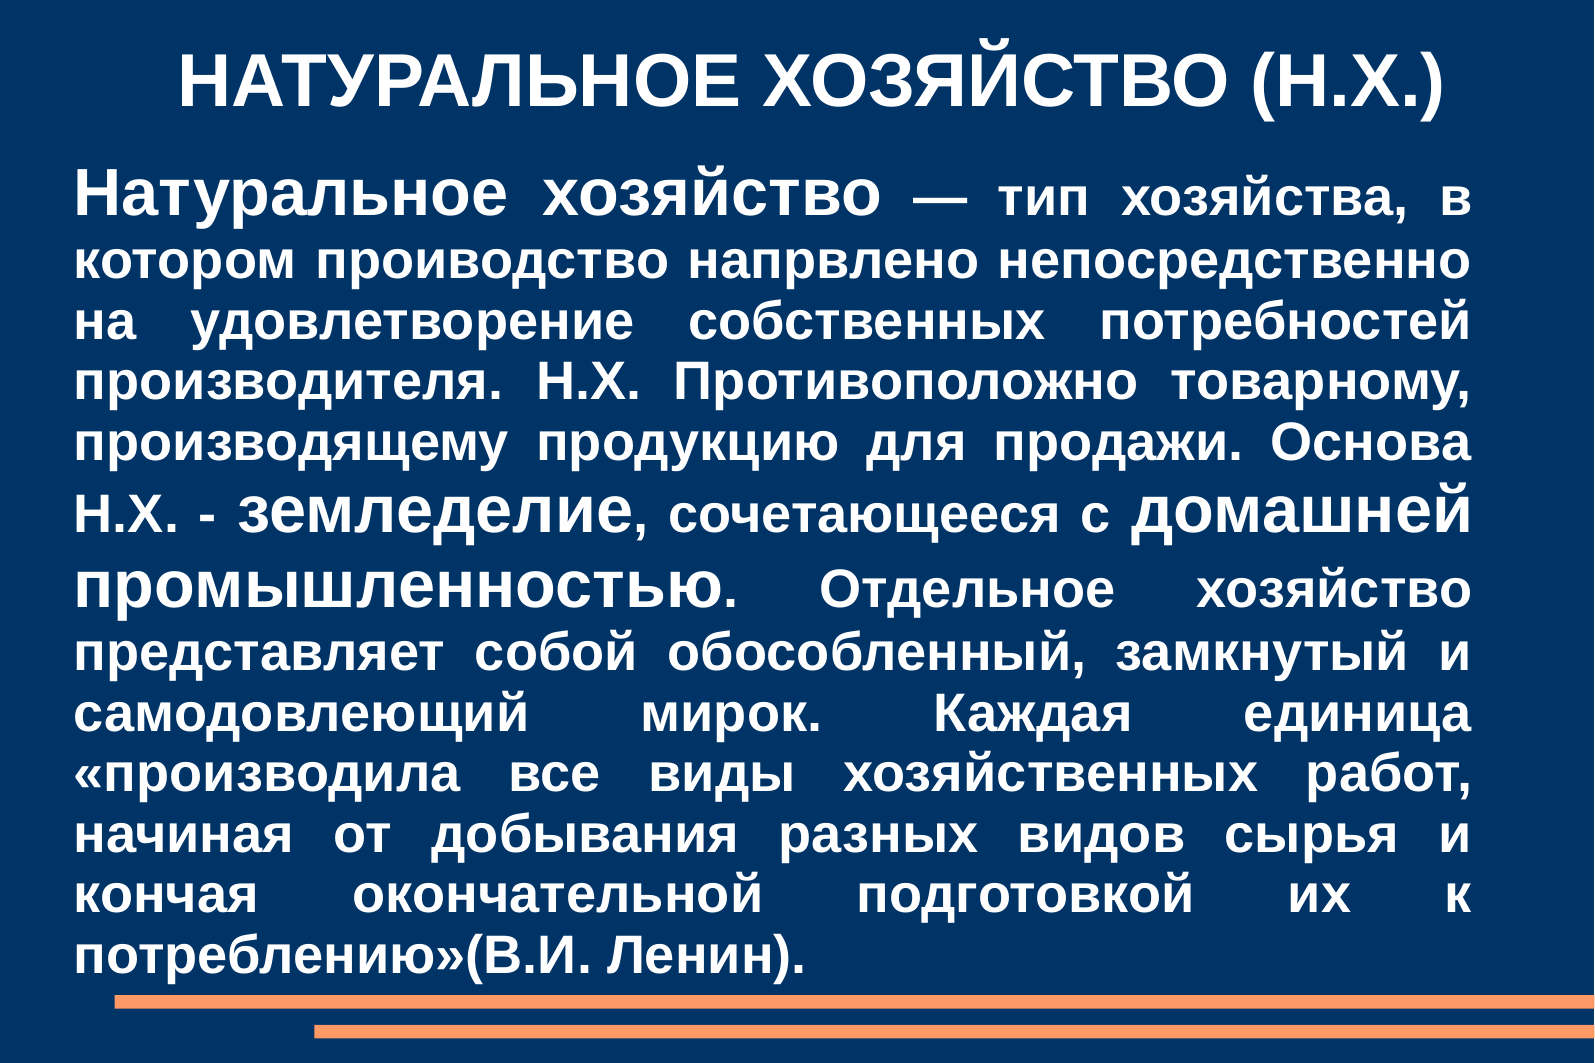

НАТУРАЛЬНОЕ ХОЗЯЙСТВО (Н.Х.)
Натуральное хозяйство — тип хозяйства, в котором проиводство напрвлено непосредственно на удовлетворение собственных потребностей производителя. Н.Х. Противоположно товарному, производящему продукцию для продажи. Основа Н.Х. - земледелие, сочетающееся с домашней промышленностью. Отдельное хозяйство представляет собой обособленный, замкнутый и самодовлеющий мирок. Каждая единица «производила все виды хозяйственных работ, начиная от добывания разных видов сырья и кончая окончательной подготовкой их к потреблению»(В.И. Ленин).